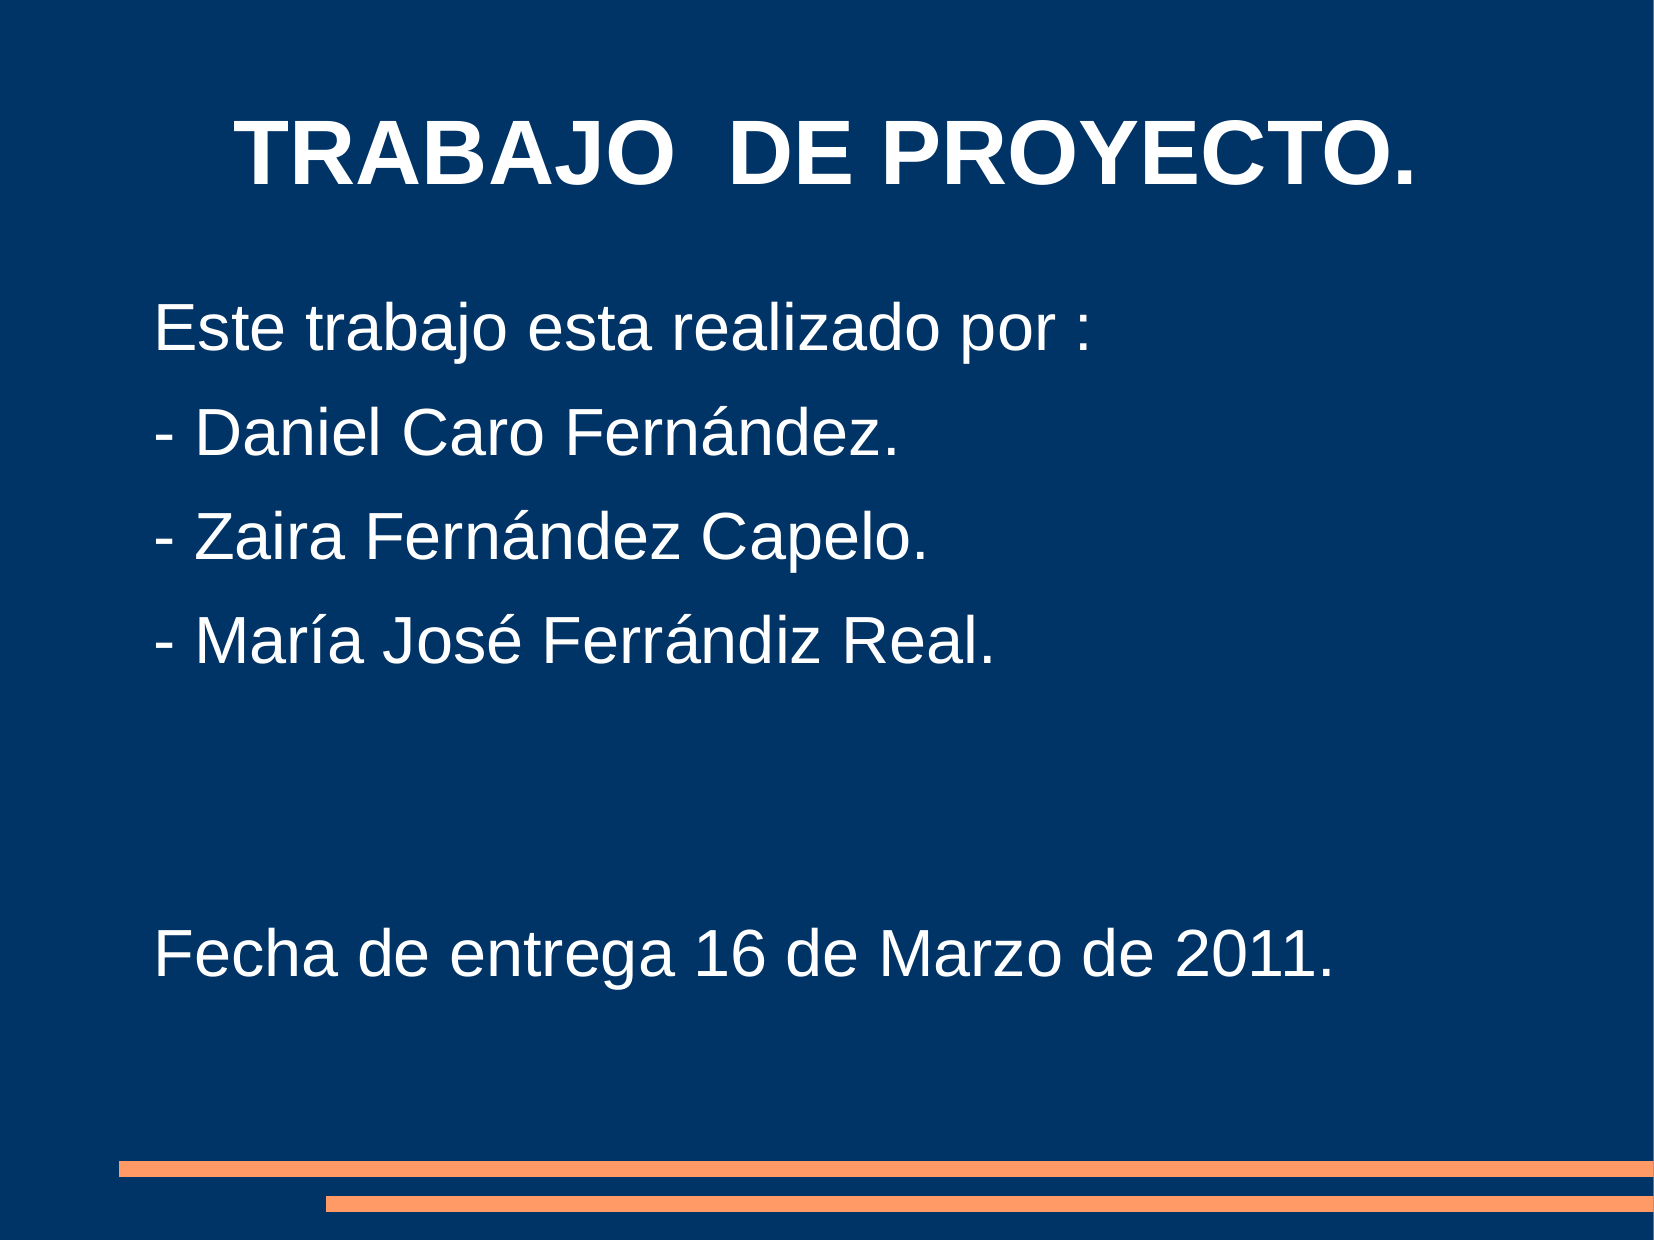

# TRABAJO DE PROYECTO.
Este trabajo esta realizado por :
- Daniel Caro Fernández.
- Zaira Fernández Capelo.
- María José Ferrándiz Real.
Fecha de entrega 16 de Marzo de 2011.